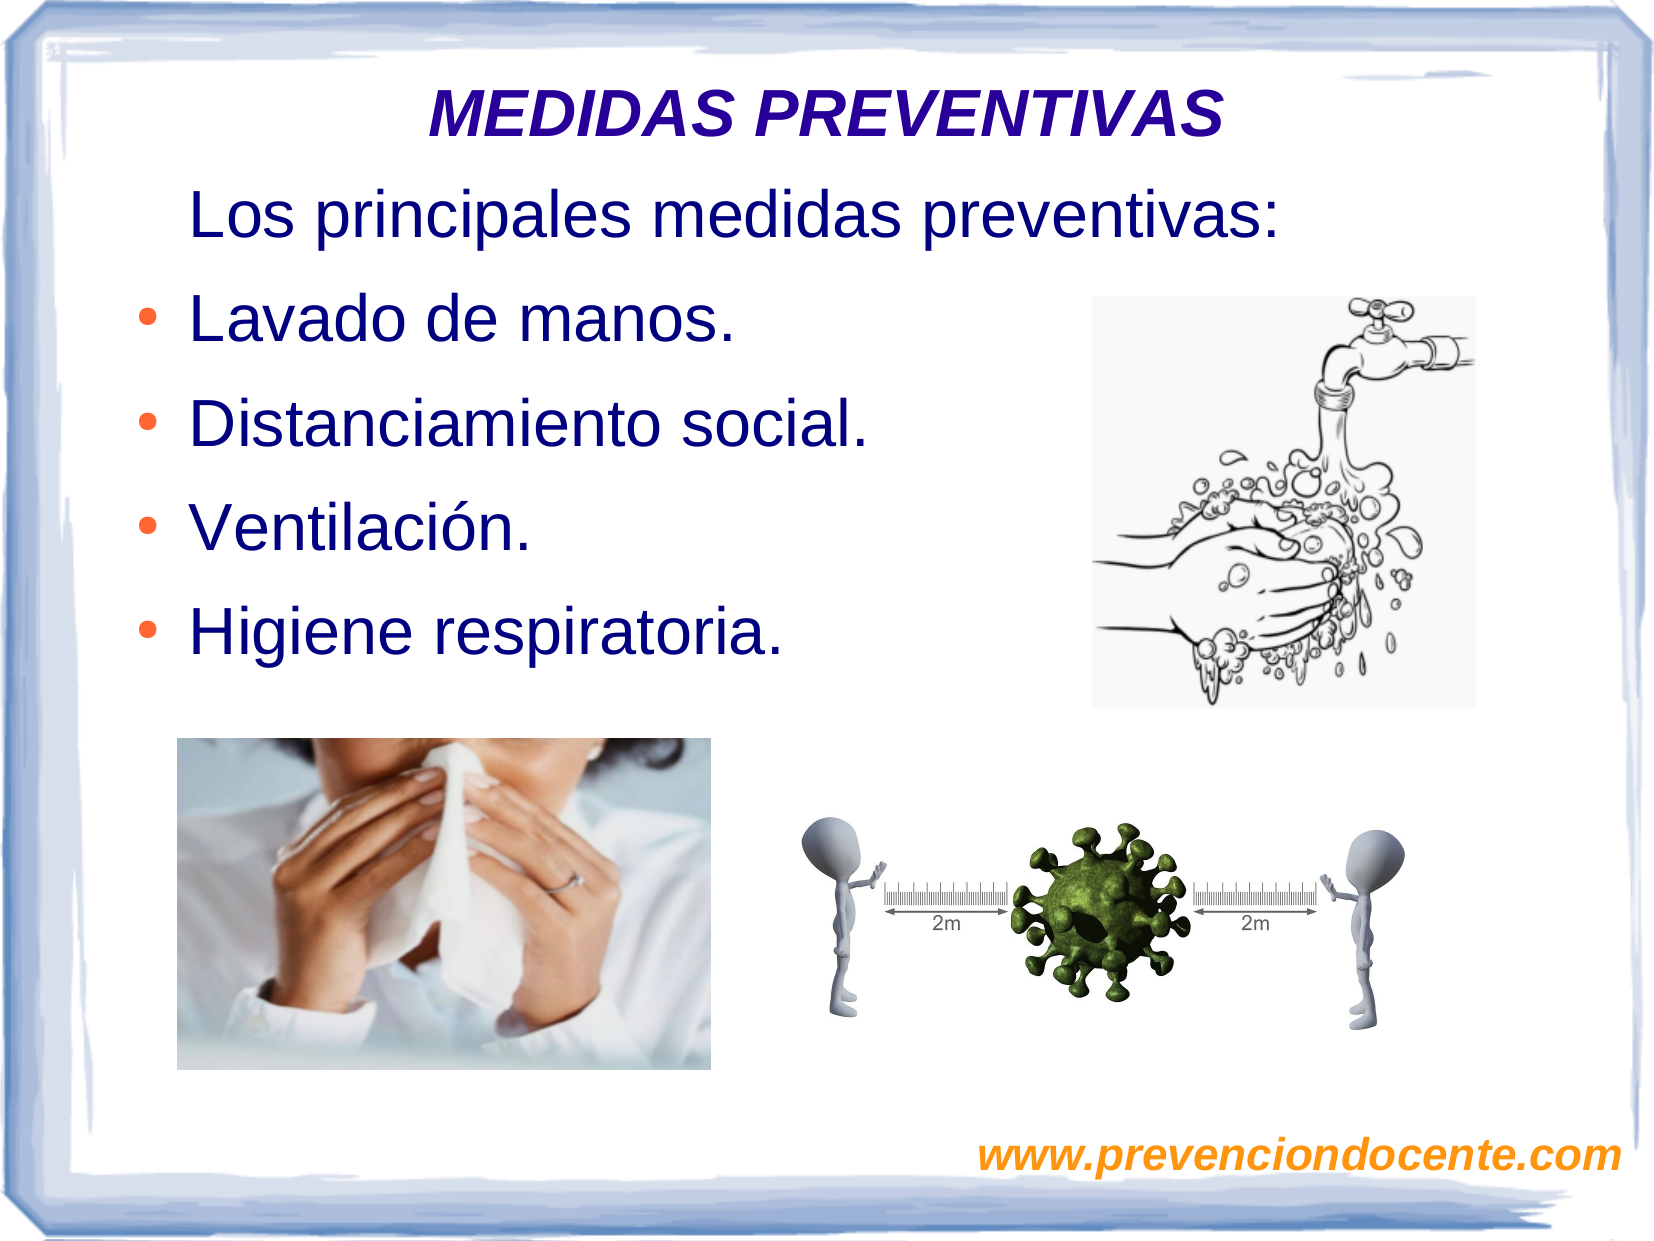

# MEDIDAS PREVENTIVAS
Los principales medidas preventivas:
Lavado de manos.
Distanciamiento social.
Ventilación.
Higiene respiratoria.
www.prevenciondocente.com